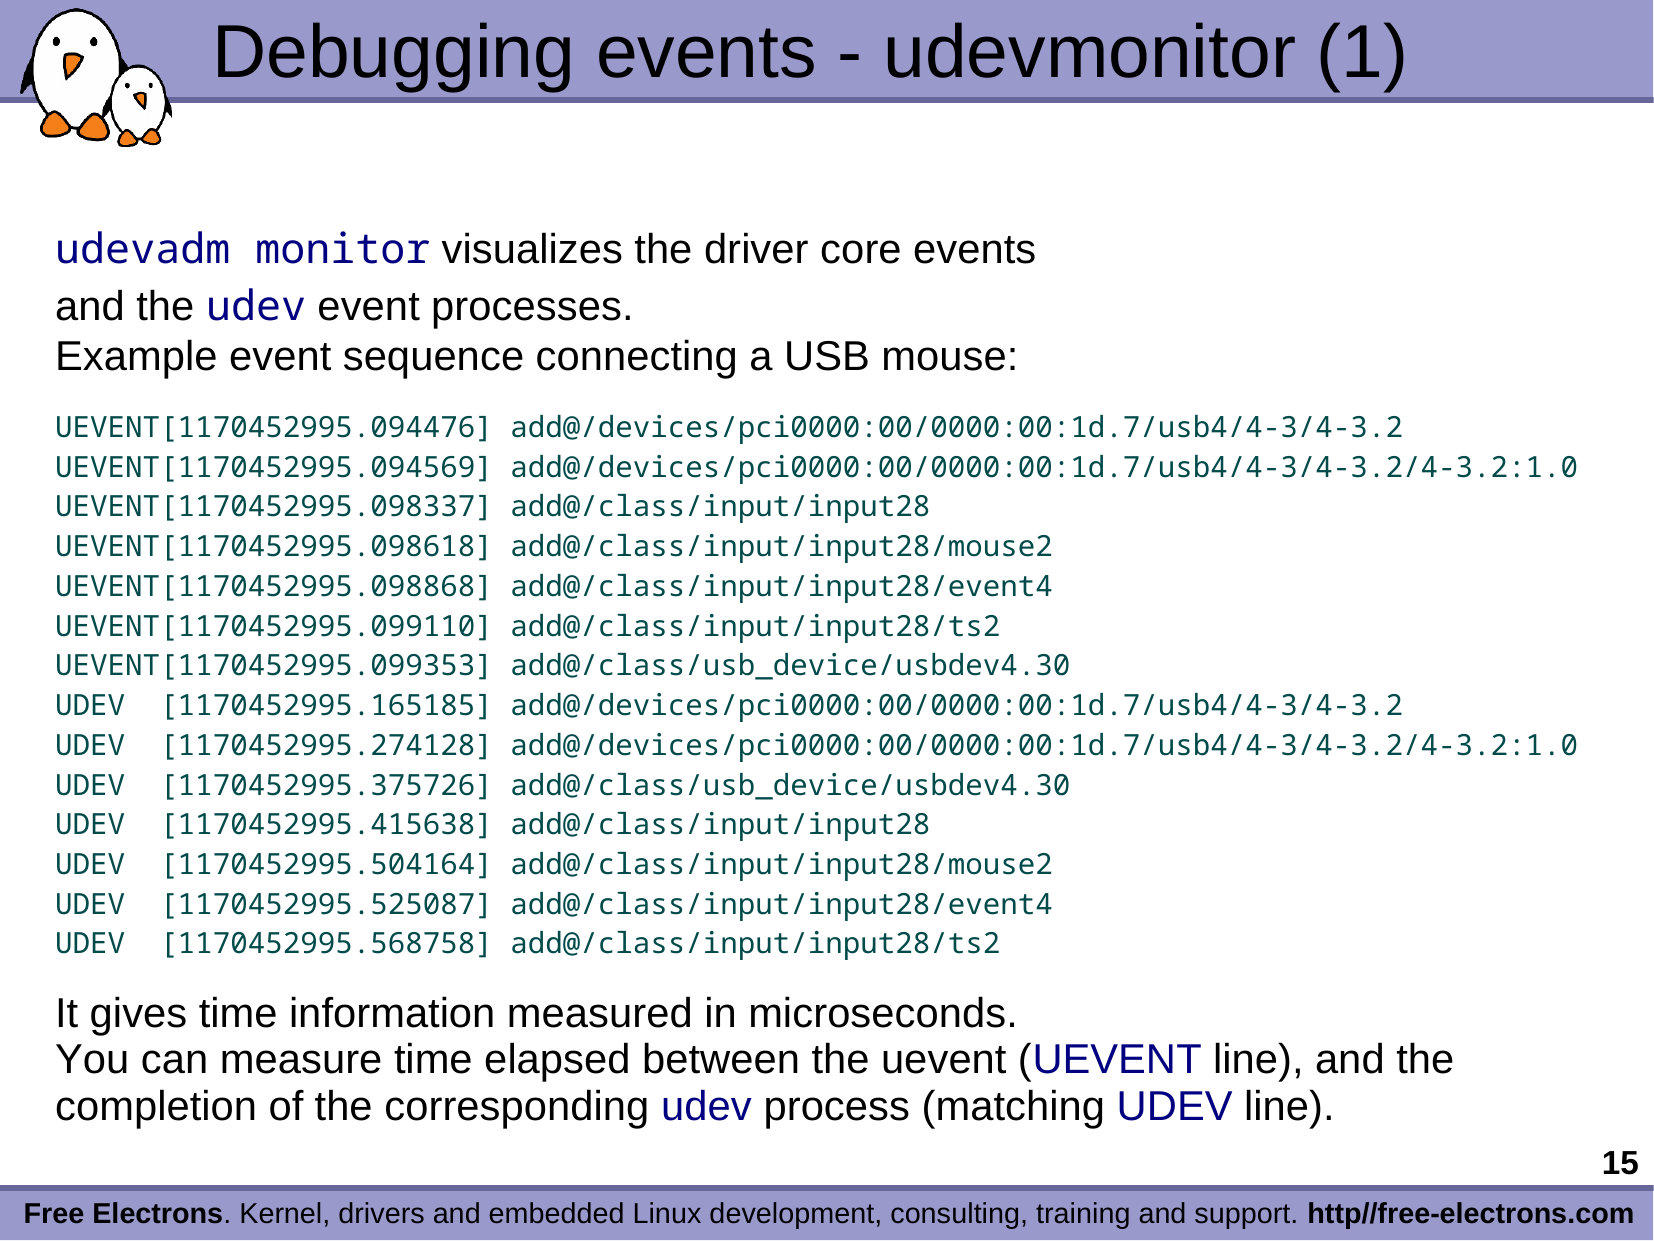

# Debugging events - udevmonitor (1)
udevadm monitor visualizes the driver core events
and the udev event processes.
Example event sequence connecting a USB mouse:
UEVENT[1170452995.094476] add@/devices/pci0000:00/0000:00:1d.7/usb4/4-3/4-3.2
UEVENT[1170452995.094569] add@/devices/pci0000:00/0000:00:1d.7/usb4/4-3/4-3.2/4-3.2:1.0
UEVENT[1170452995.098337] add@/class/input/input28
UEVENT[1170452995.098618] add@/class/input/input28/mouse2
UEVENT[1170452995.098868] add@/class/input/input28/event4
UEVENT[1170452995.099110] add@/class/input/input28/ts2
UEVENT[1170452995.099353] add@/class/usb_device/usbdev4.30
UDEV [1170452995.165185] add@/devices/pci0000:00/0000:00:1d.7/usb4/4-3/4-3.2
UDEV [1170452995.274128] add@/devices/pci0000:00/0000:00:1d.7/usb4/4-3/4-3.2/4-3.2:1.0
UDEV [1170452995.375726] add@/class/usb_device/usbdev4.30
UDEV [1170452995.415638] add@/class/input/input28
UDEV [1170452995.504164] add@/class/input/input28/mouse2
UDEV [1170452995.525087] add@/class/input/input28/event4
UDEV [1170452995.568758] add@/class/input/input28/ts2
It gives time information measured in microseconds.
You can measure time elapsed between the uevent (UEVENT line), and the completion of the corresponding udev process (matching UDEV line).